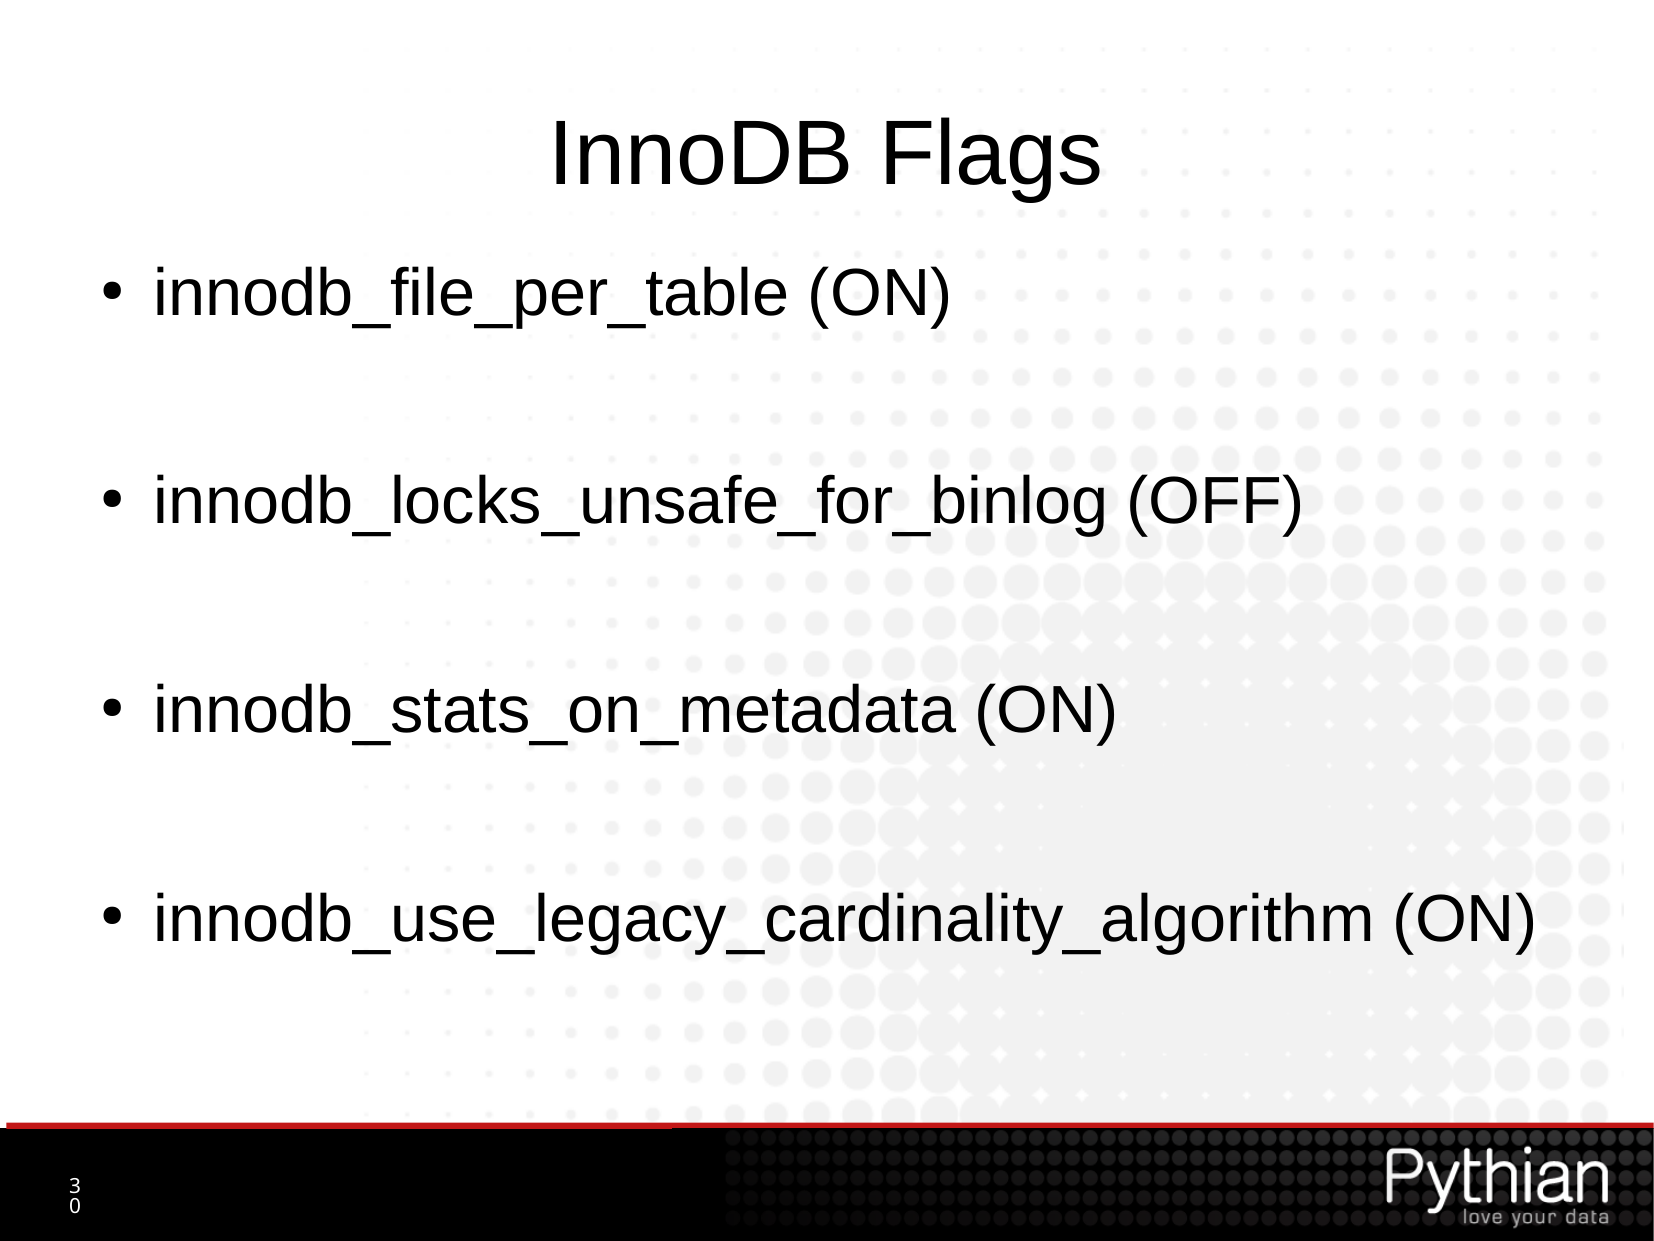

# InnoDB Flags
innodb_file_per_table (ON)
innodb_locks_unsafe_for_binlog (OFF)
innodb_stats_on_metadata (ON)
innodb_use_legacy_cardinality_algorithm (ON)